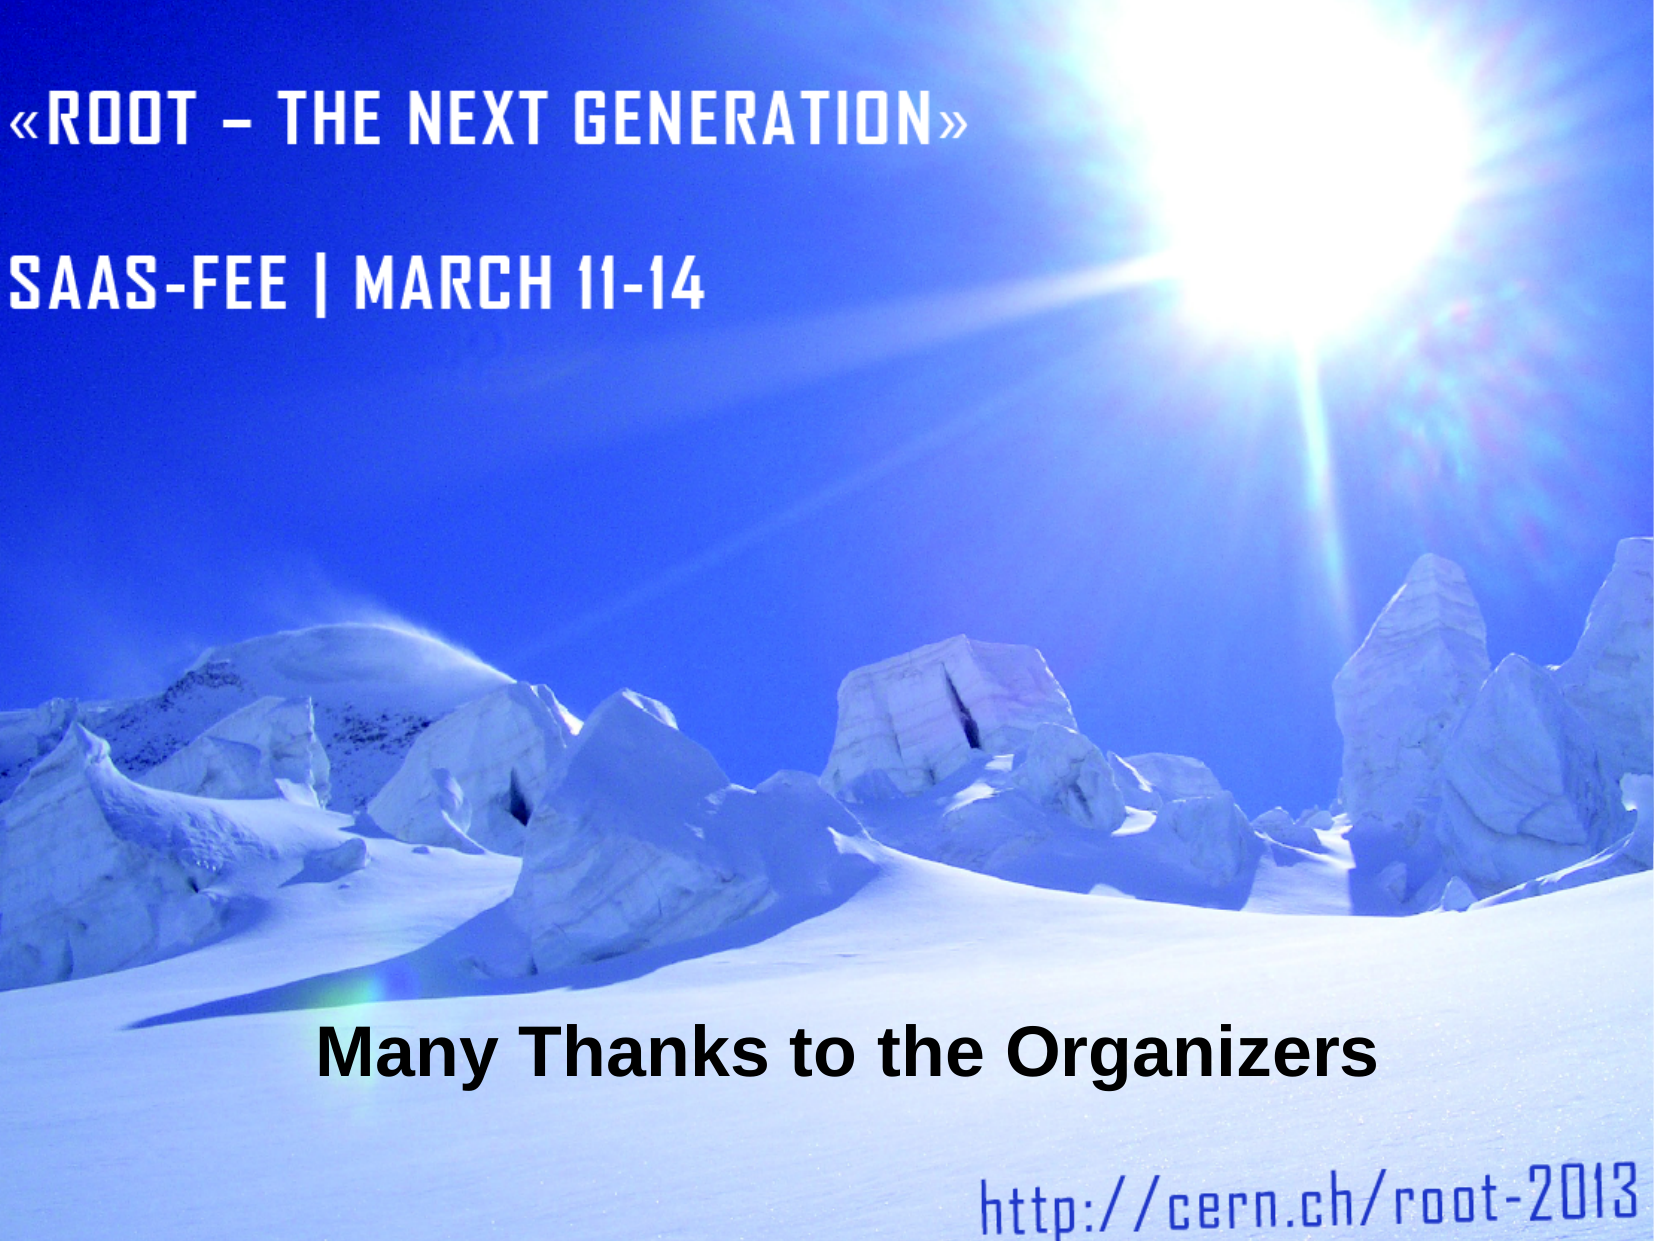

#
Many Thanks to the Organizers
March 11th, 2013
2